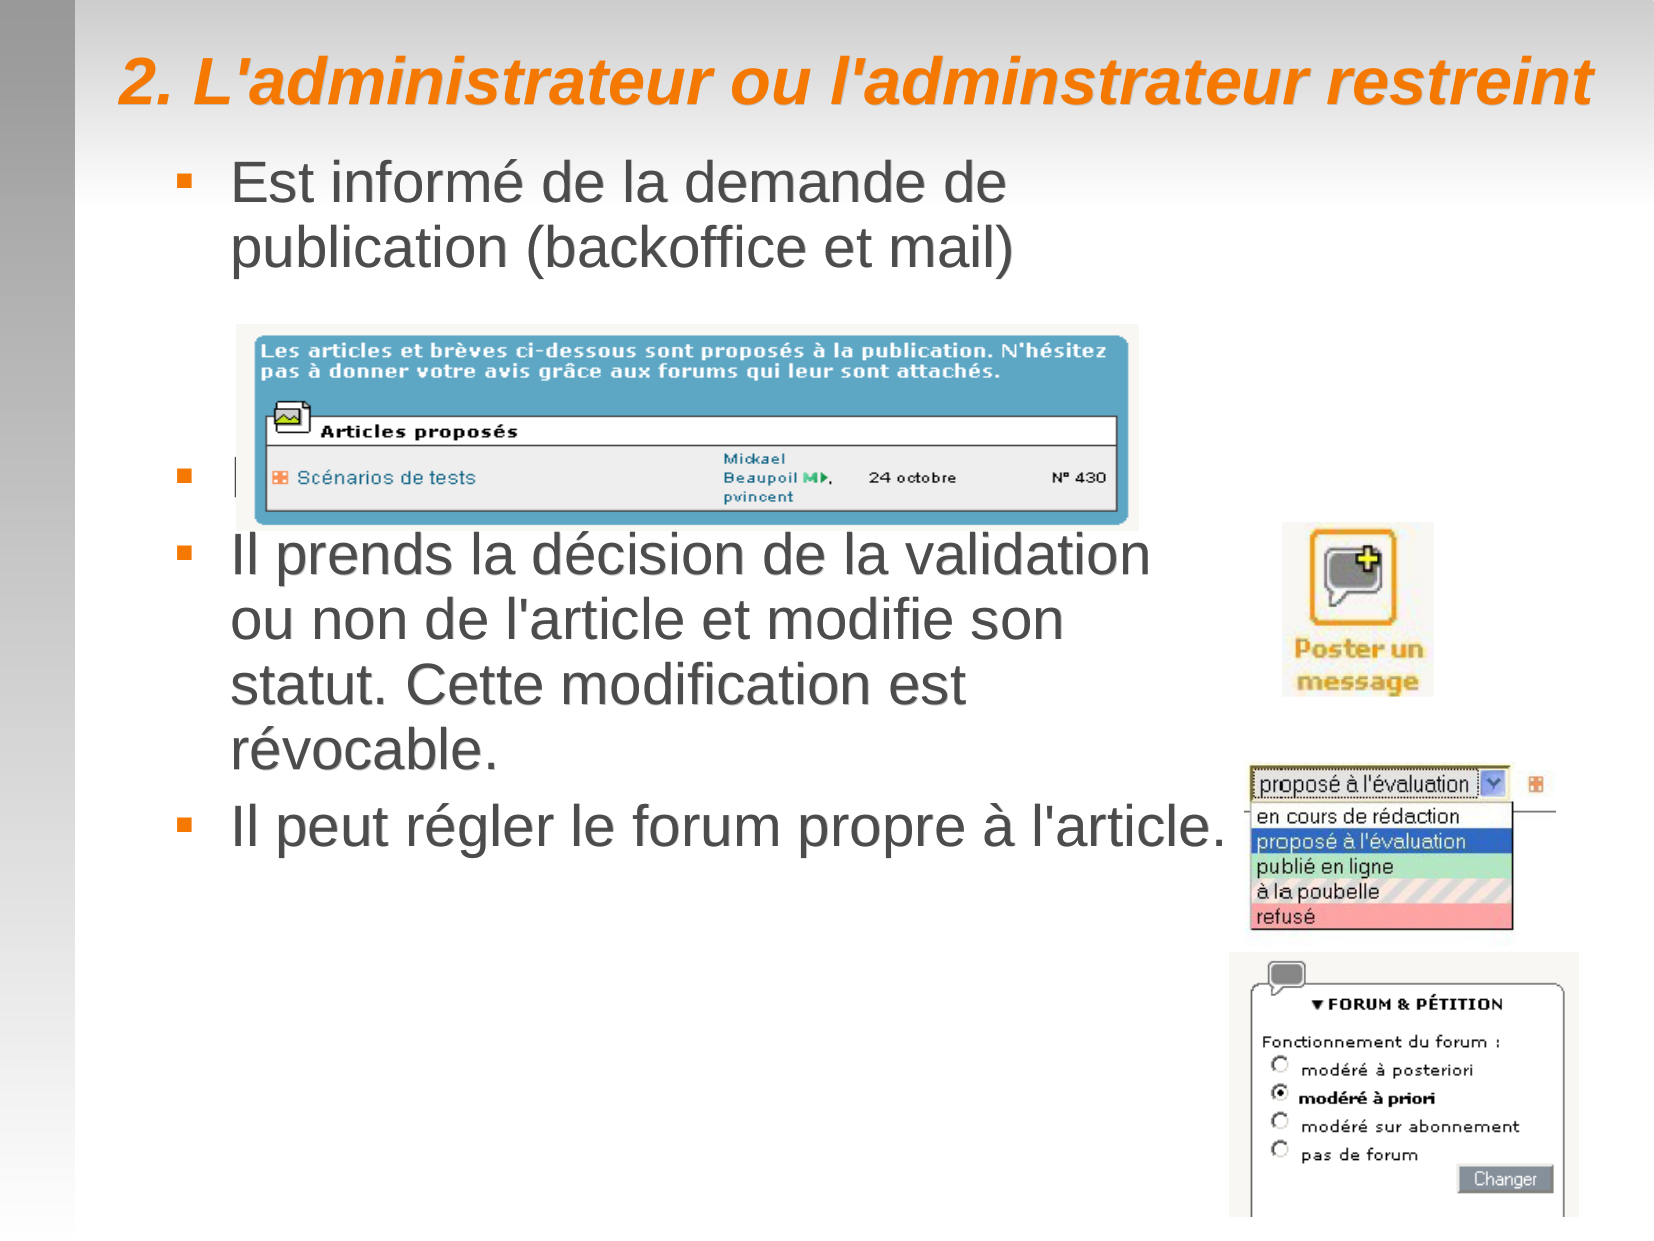

# 2. L'administrateur ou l'adminstrateur restreint
Est informé de la demande de publication (backoffice et mail)
Participe et anime les discussions
Il prends la décision de la validation ou non de l'article et modifie son statut. Cette modification est révocable.
Il peut régler le forum propre à l'article.